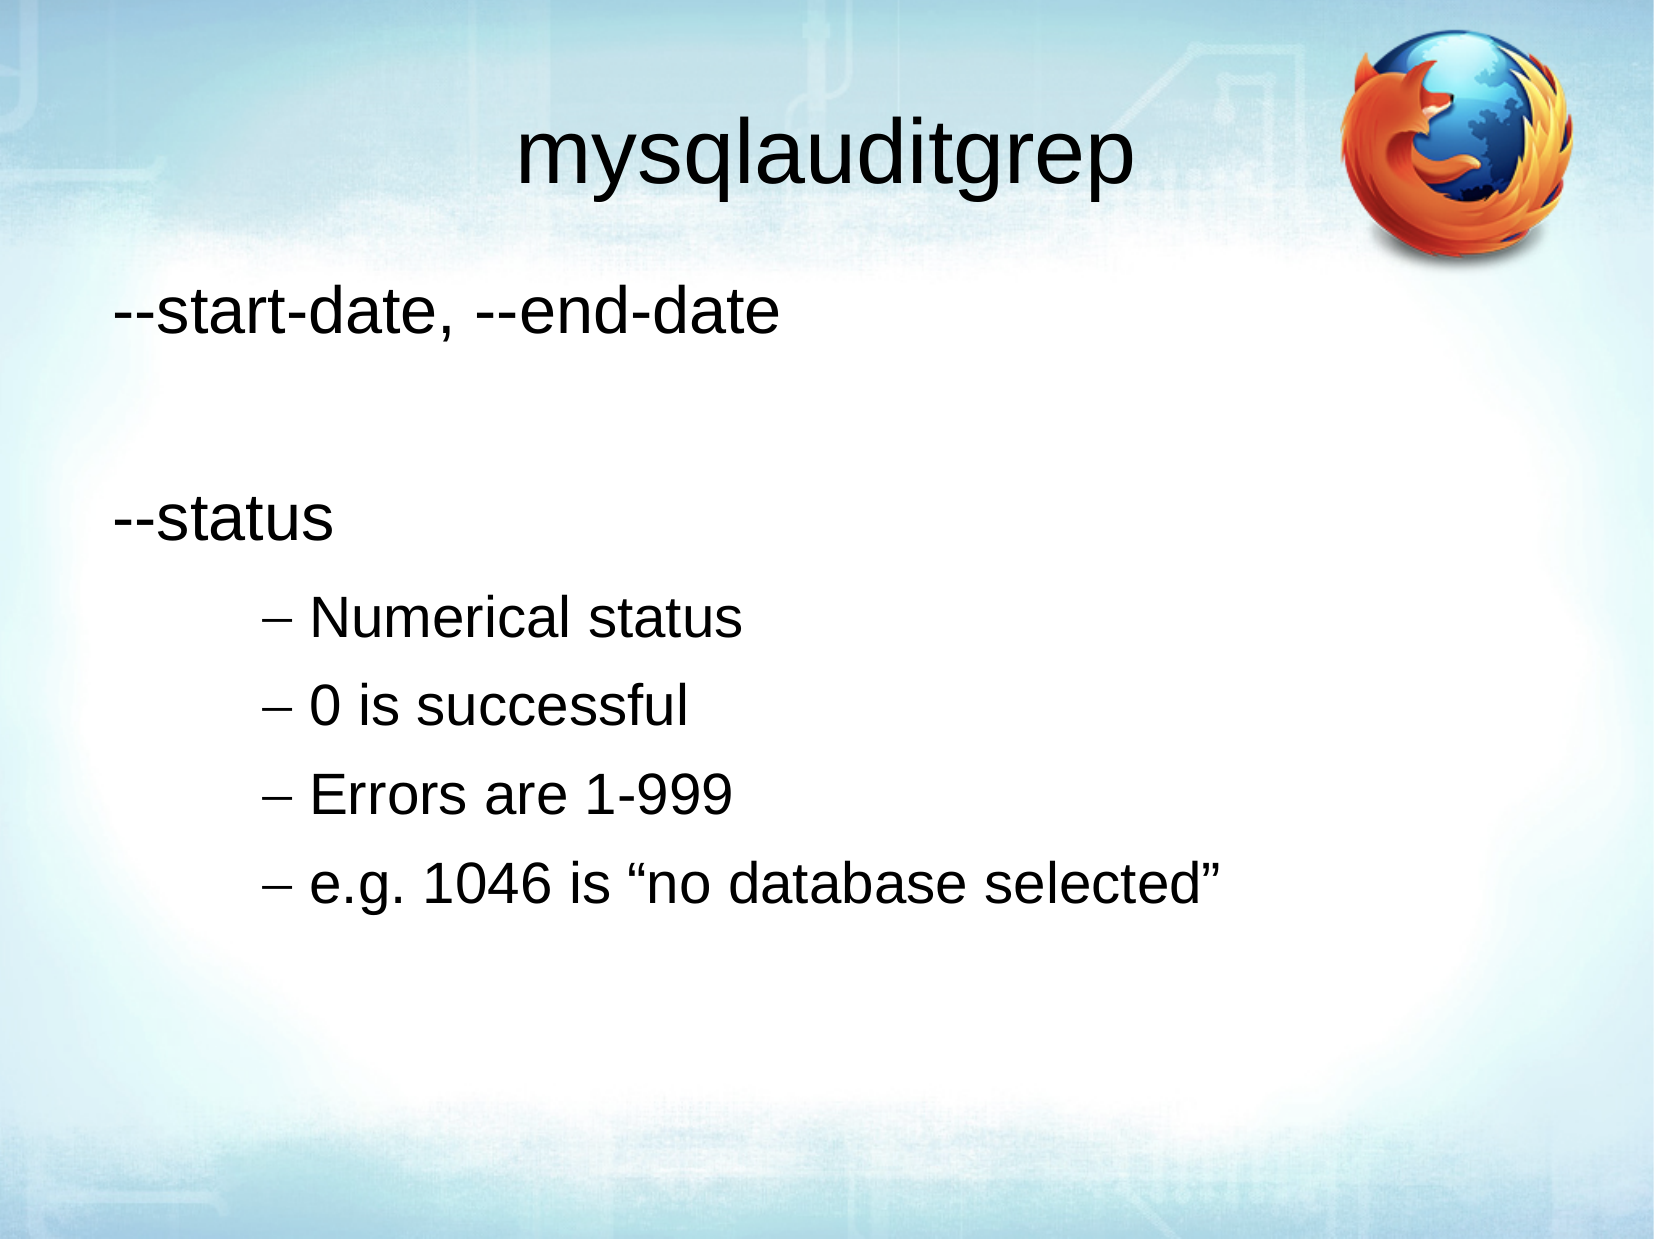

# mysqlauditgrep
--start-date, --end-date
--status
Numerical status
0 is successful
Errors are 1-999
e.g. 1046 is “no database selected”